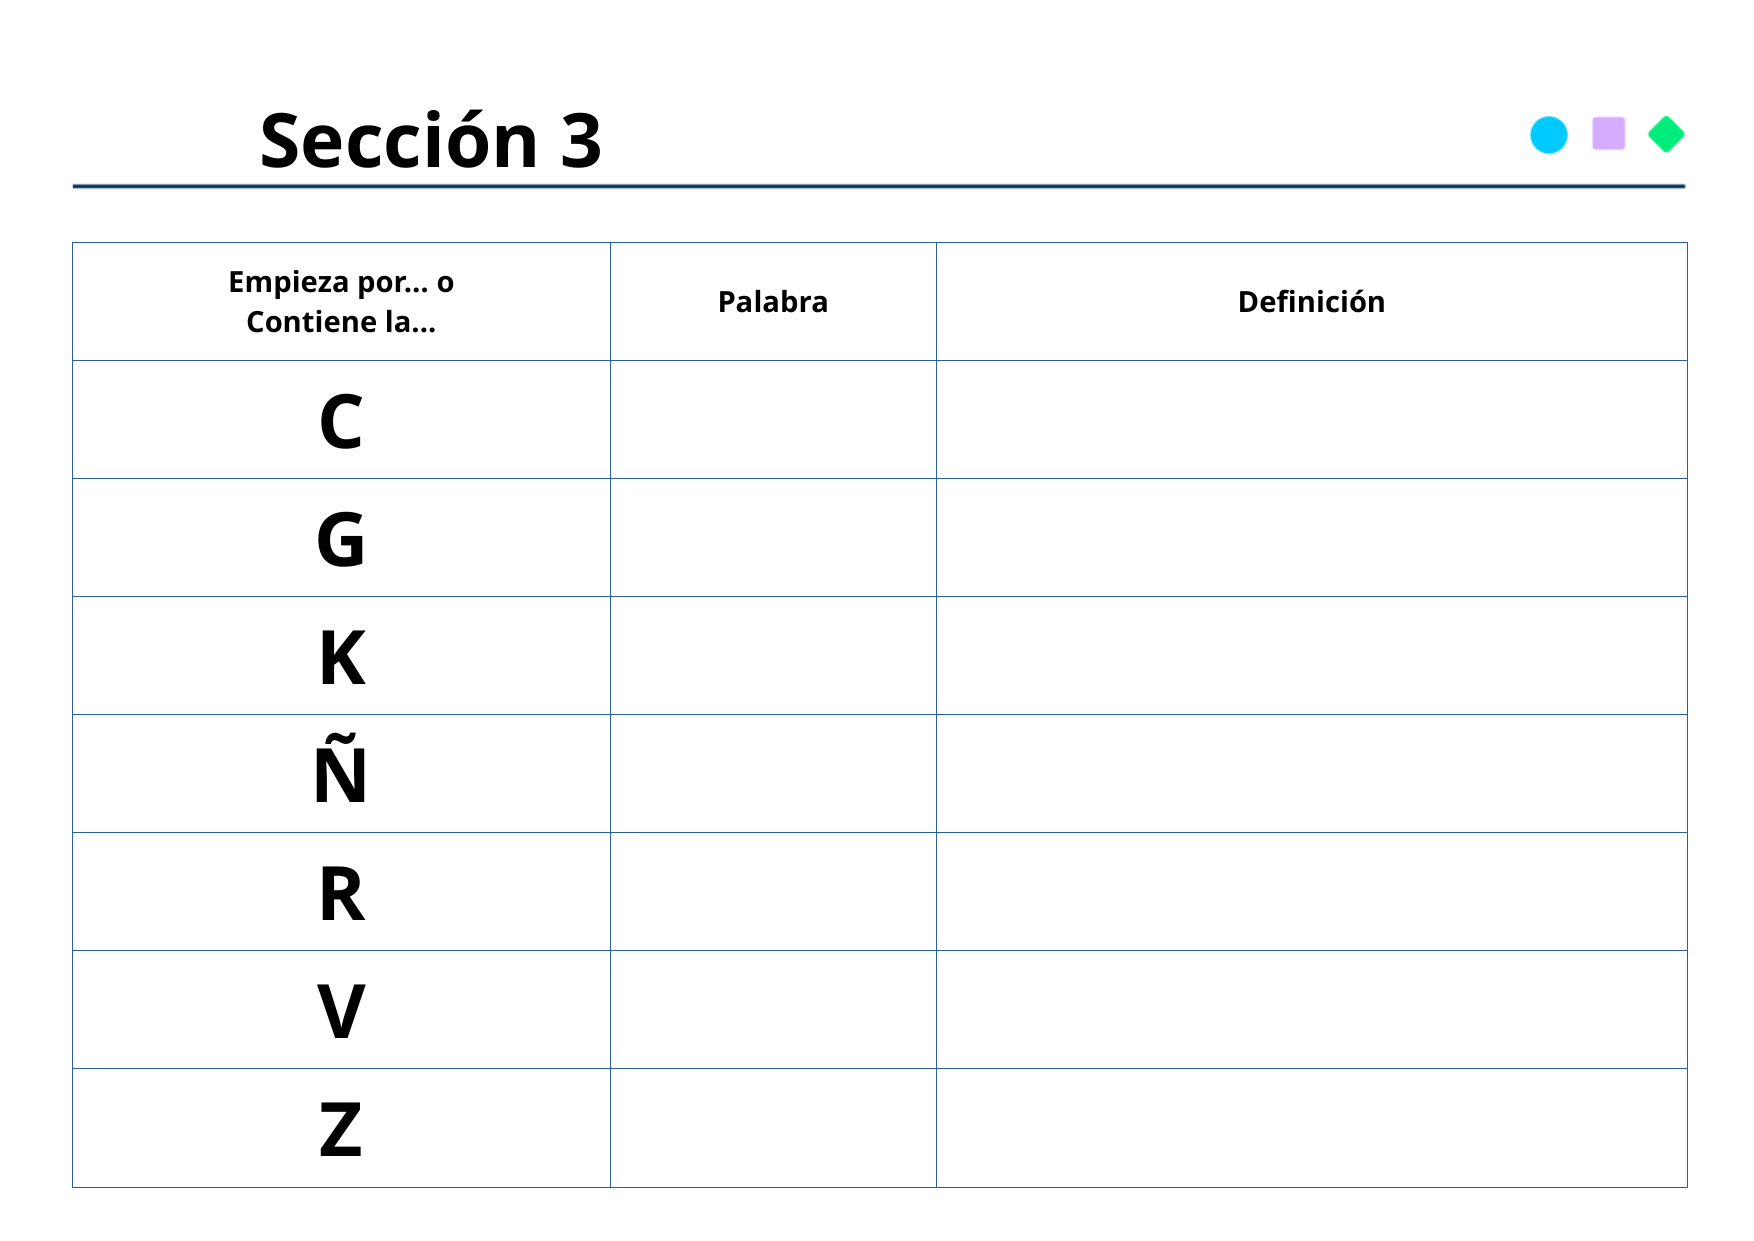

# Sección 3
| Empieza por… o Contiene la... | Palabra | Definición |
| --- | --- | --- |
| C | | |
| G | | |
| K | | |
| Ñ | | |
| R | | |
| V | | |
| Z | | |